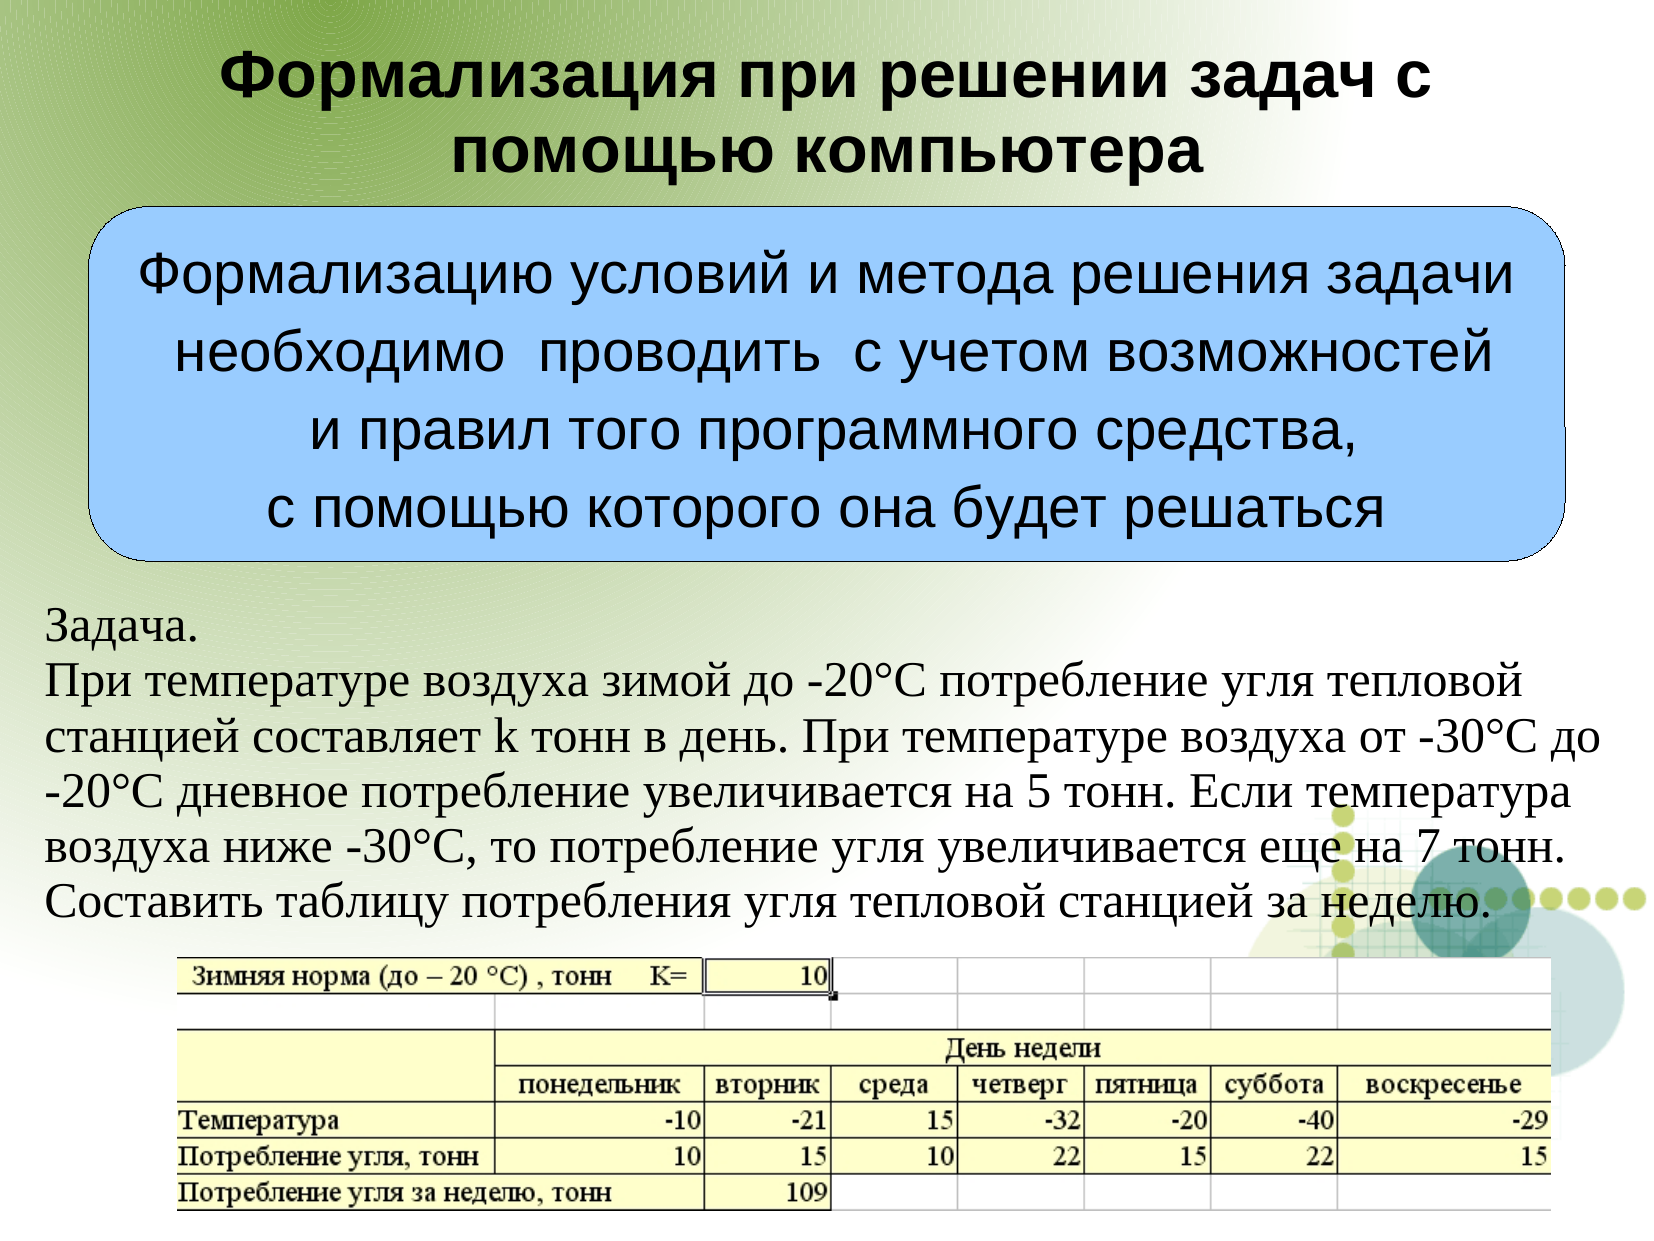

Формализация при решении задач с помощью компьютера
Формализацию условий и метода решения задачи
 необходимо проводить с учетом возможностей
 и правил того программного средства,
 с помощью которого она будет решаться
Задача.
При температуре воздуха зимой до -20°С потребление угля тепловой станцией составляет k тонн в день. При температуре воздуха от -30°С до -20°С дневное потребление увеличивается на 5 тонн. Если температура воздуха ниже -30°С, то потребление угля увеличивается еще на 7 тонн.
Составить таблицу потребления угля тепловой станцией за неделю.